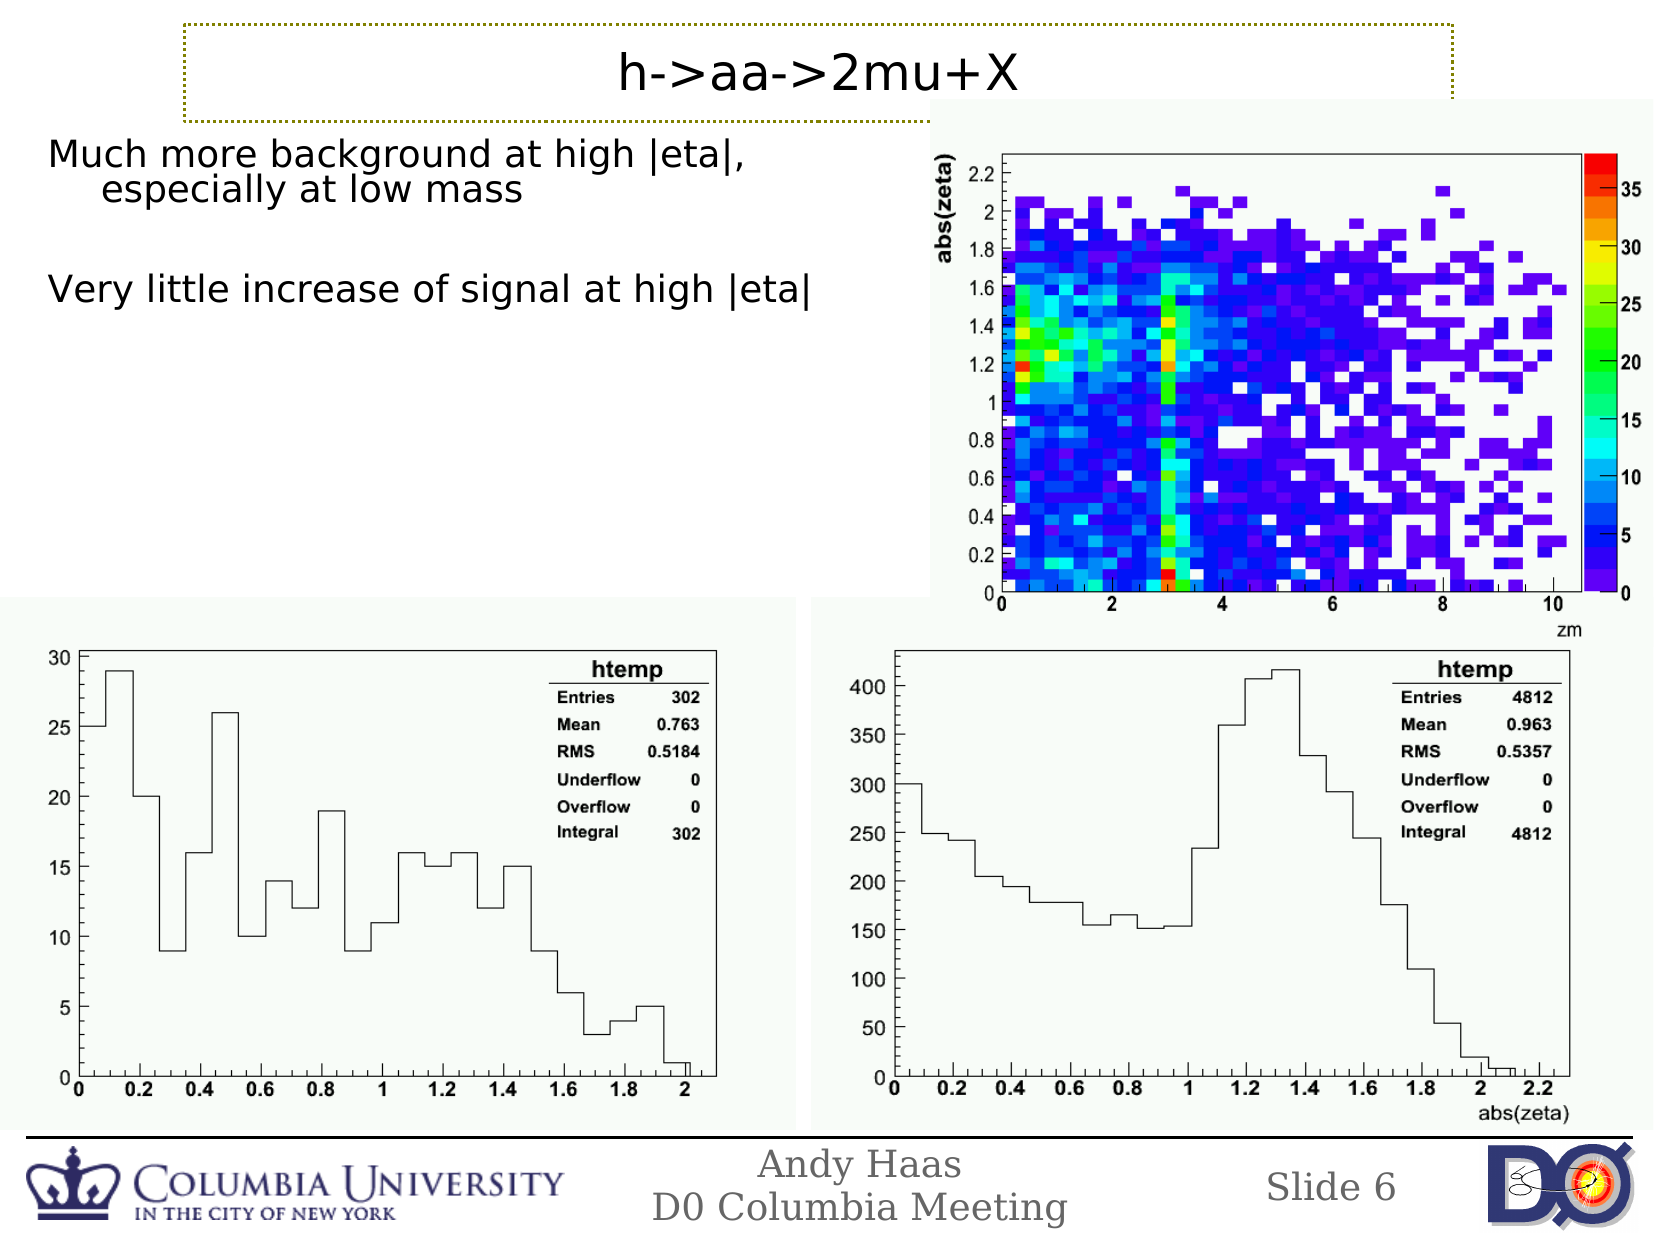

# h->aa->2mu+X
Much more background at high |eta|, especially at low mass
Very little increase of signal at high |eta|